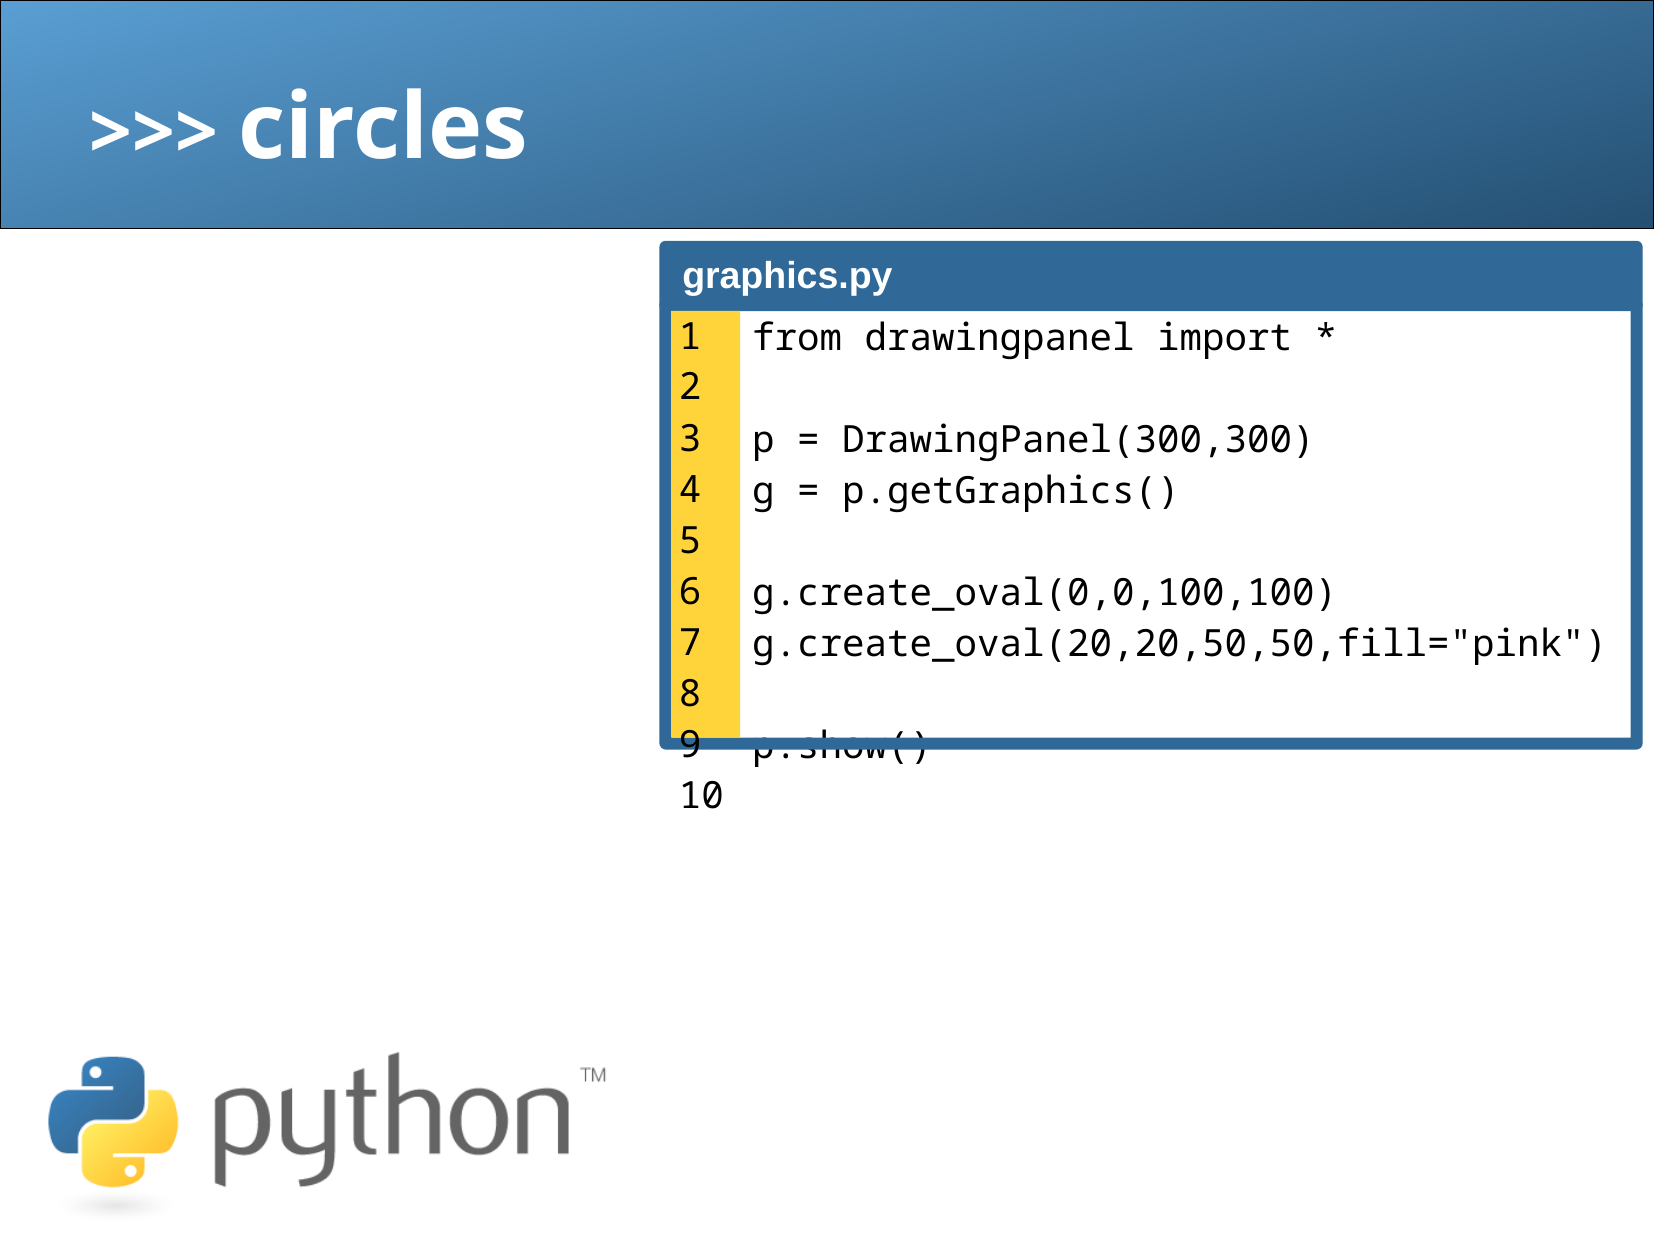

>>> circles
graphics.py
1
2
3
4
5
6
7
8
9
10
from drawingpanel import *
p = DrawingPanel(300,300)
g = p.getGraphics()
g.create_oval(0,0,100,100)
g.create_oval(20,20,50,50,fill="pink")
p.show()